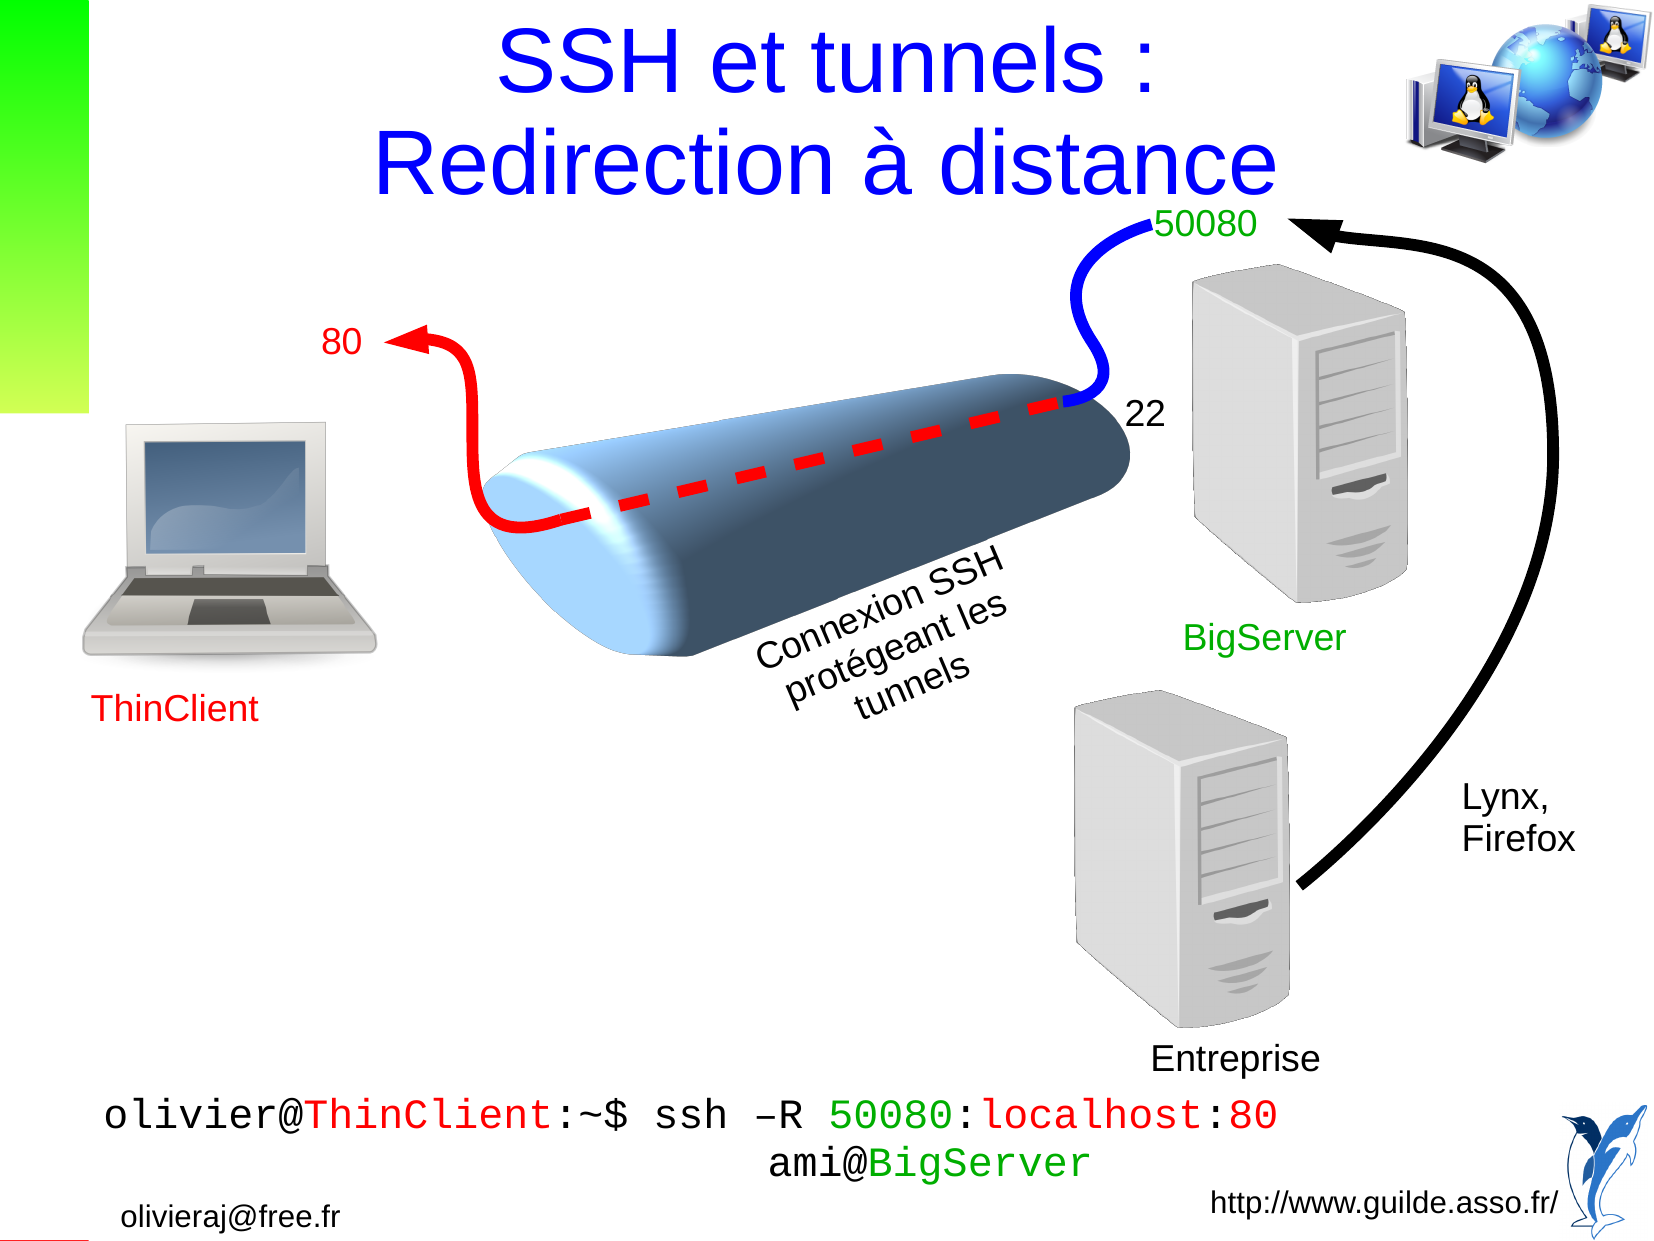

# SSH et tunnels : Redirection à distance
50080
80
22
Connexion SSH
protégeant les
tunnels
BigServer
ThinClient
Lynx,
Firefox
Entreprise
olivier@ThinClient:~$ ssh –R 50080:localhost:80
									ami@BigServer